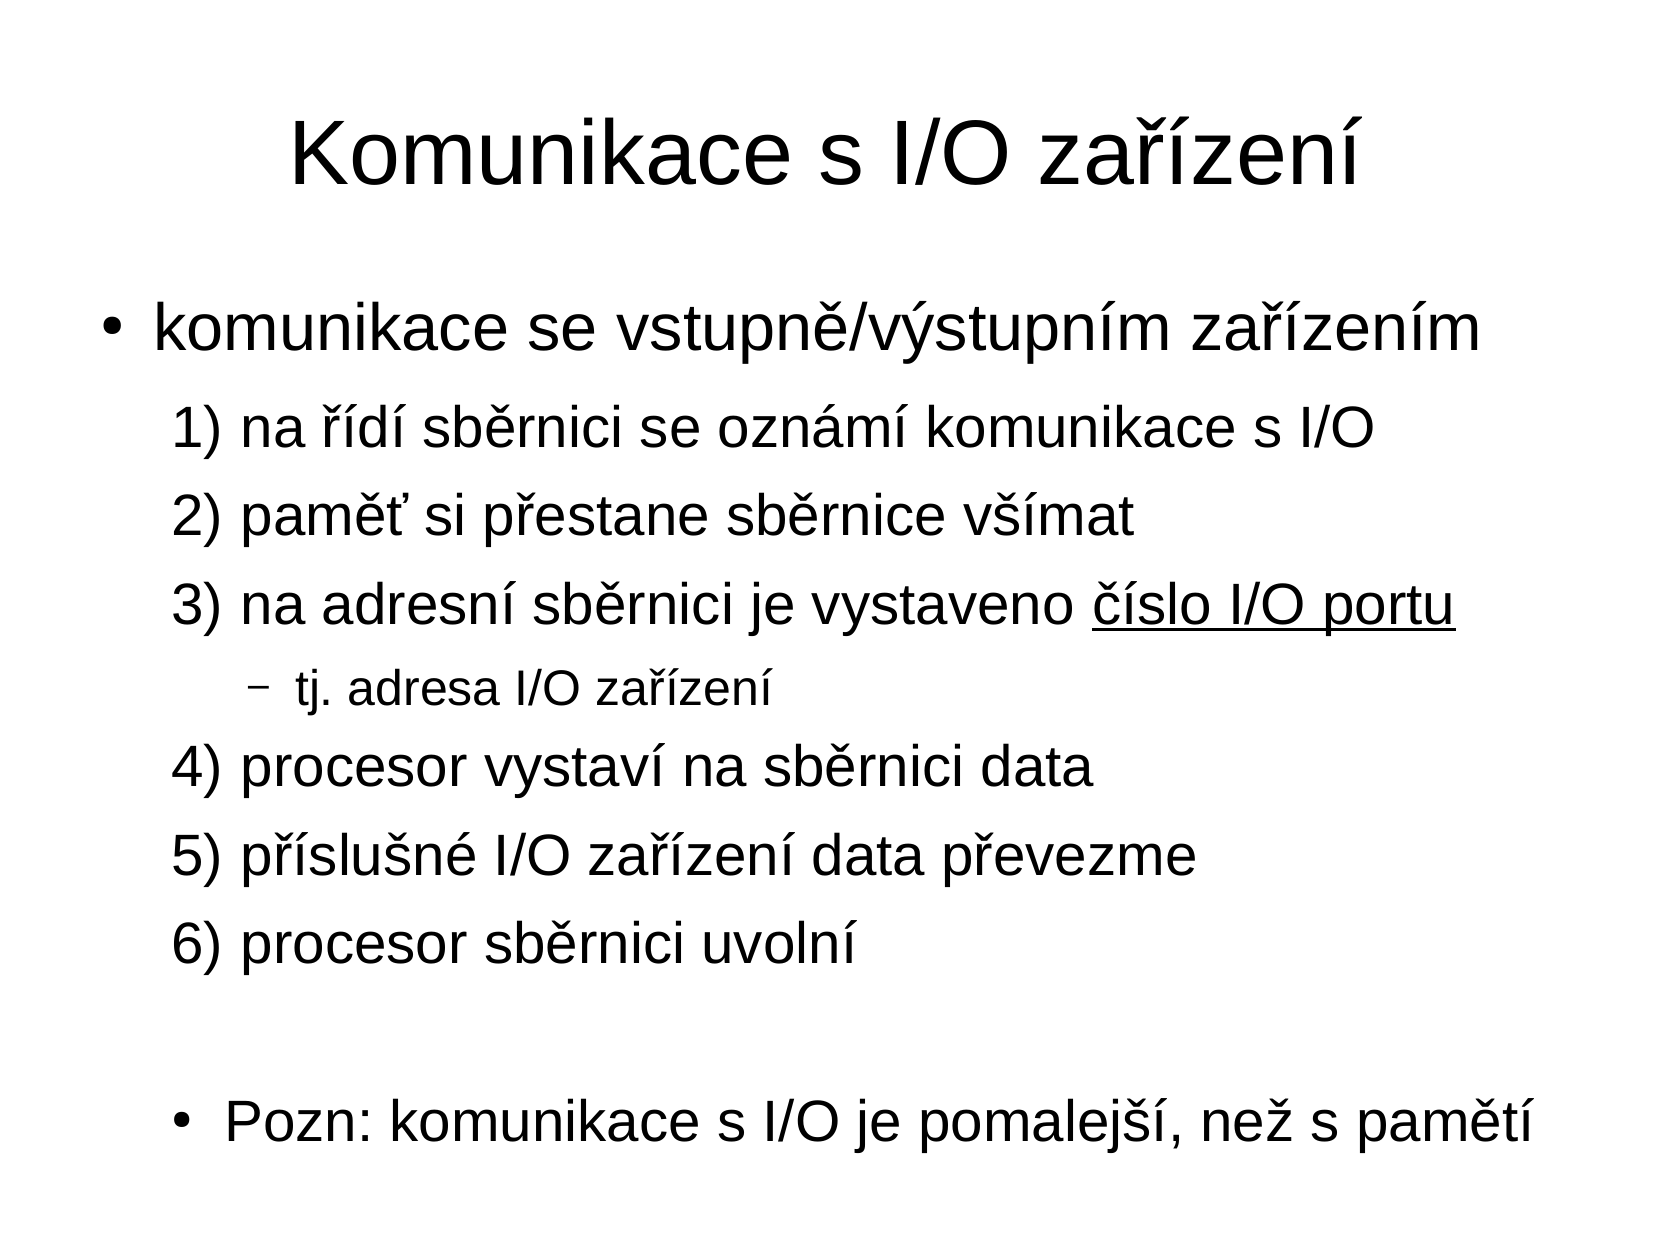

# Komunikace s I/O zařízení
komunikace se vstupně/výstupním zařízením
 na řídí sběrnici se oznámí komunikace s I/O
 paměť si přestane sběrnice všímat
 na adresní sběrnici je vystaveno číslo I/O portu
tj. adresa I/O zařízení
 procesor vystaví na sběrnici data
 příslušné I/O zařízení data převezme
 procesor sběrnici uvolní
Pozn: komunikace s I/O je pomalejší, než s pamětí